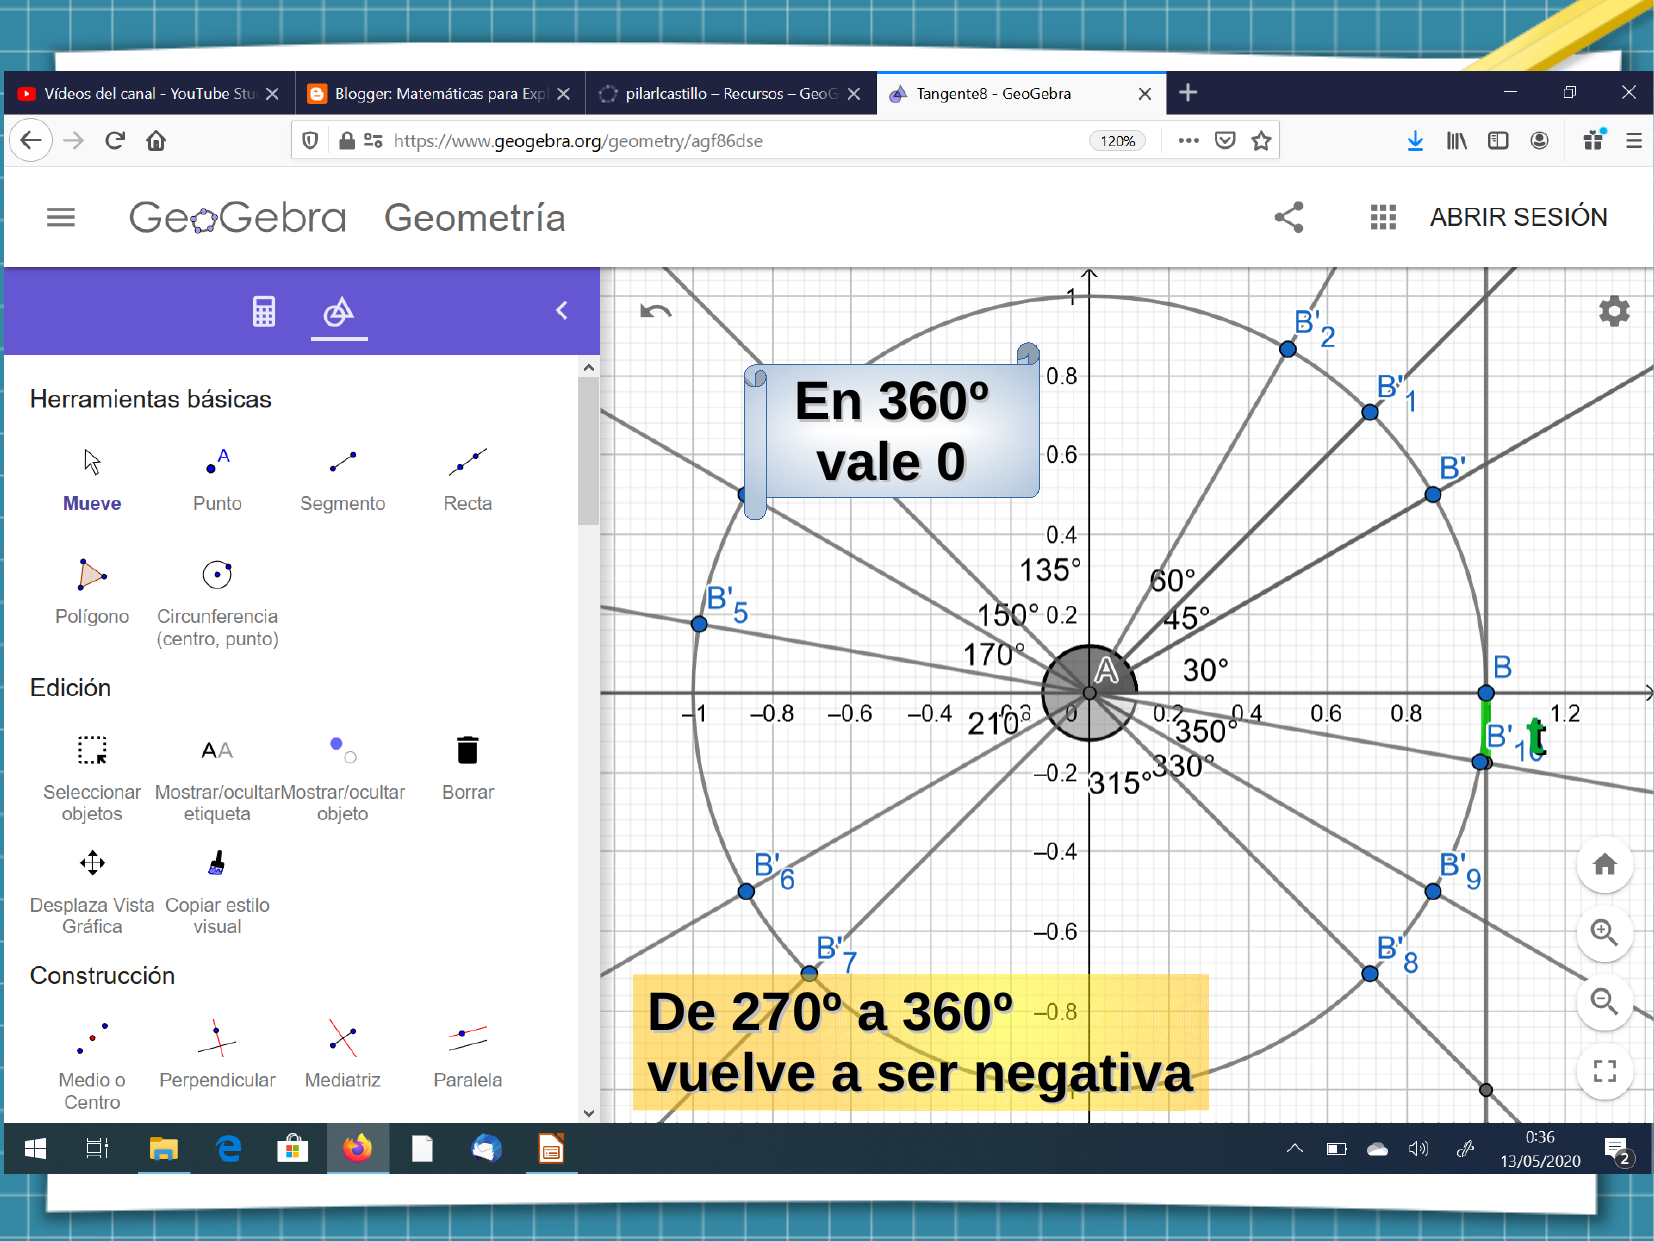

En 360º
vale 0
t
De 270º a 360º
vuelve a ser negativa